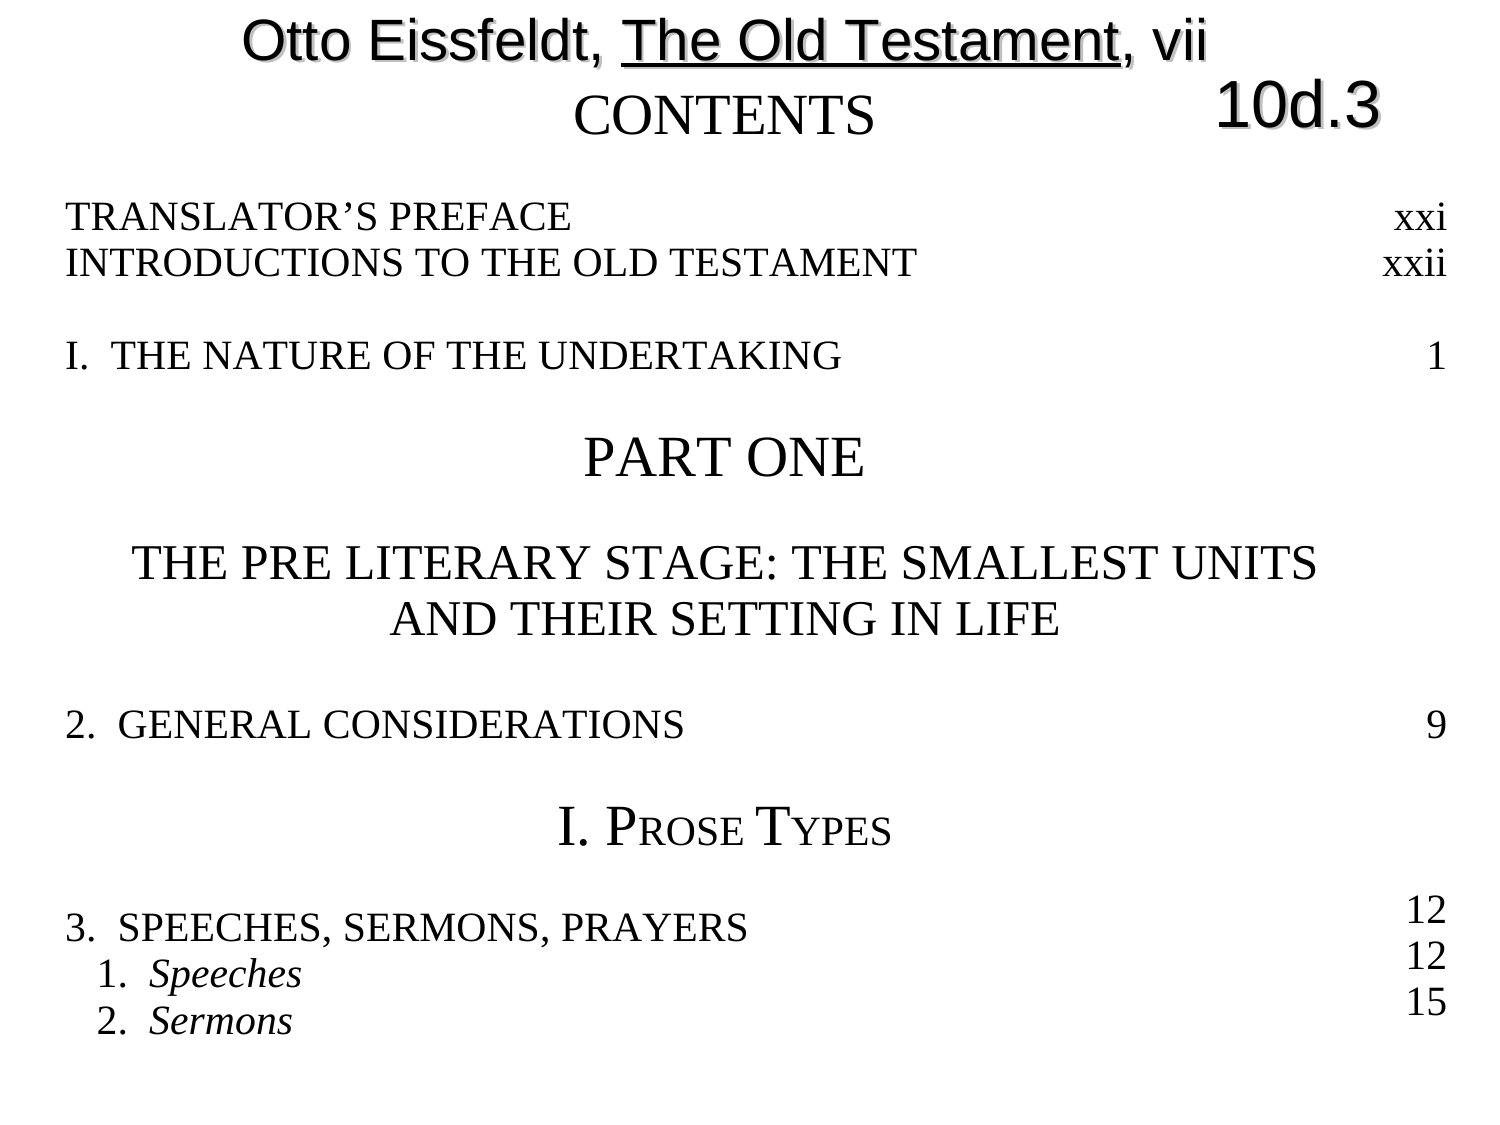

Otto Eissfeldt, The Old Testament, vii
10d.3
CONTENTS
TRANSLATOR’S PREFACE
INTRODUCTIONS TO THE OLD TESTAMENT
I. THE NATURE OF THE UNDERTAKING
PART ONE
THE PRE LITERARY STAGE: THE SMALLEST UNITS
AND THEIR SETTING IN LIFE
2. GENERAL CONSIDERATIONS
I. PROSE TYPES
3. SPEECHES, SERMONS, PRAYERS
 1. Speeches
 2. Sermons
xxi
xxii
1
9
12
 12
 15